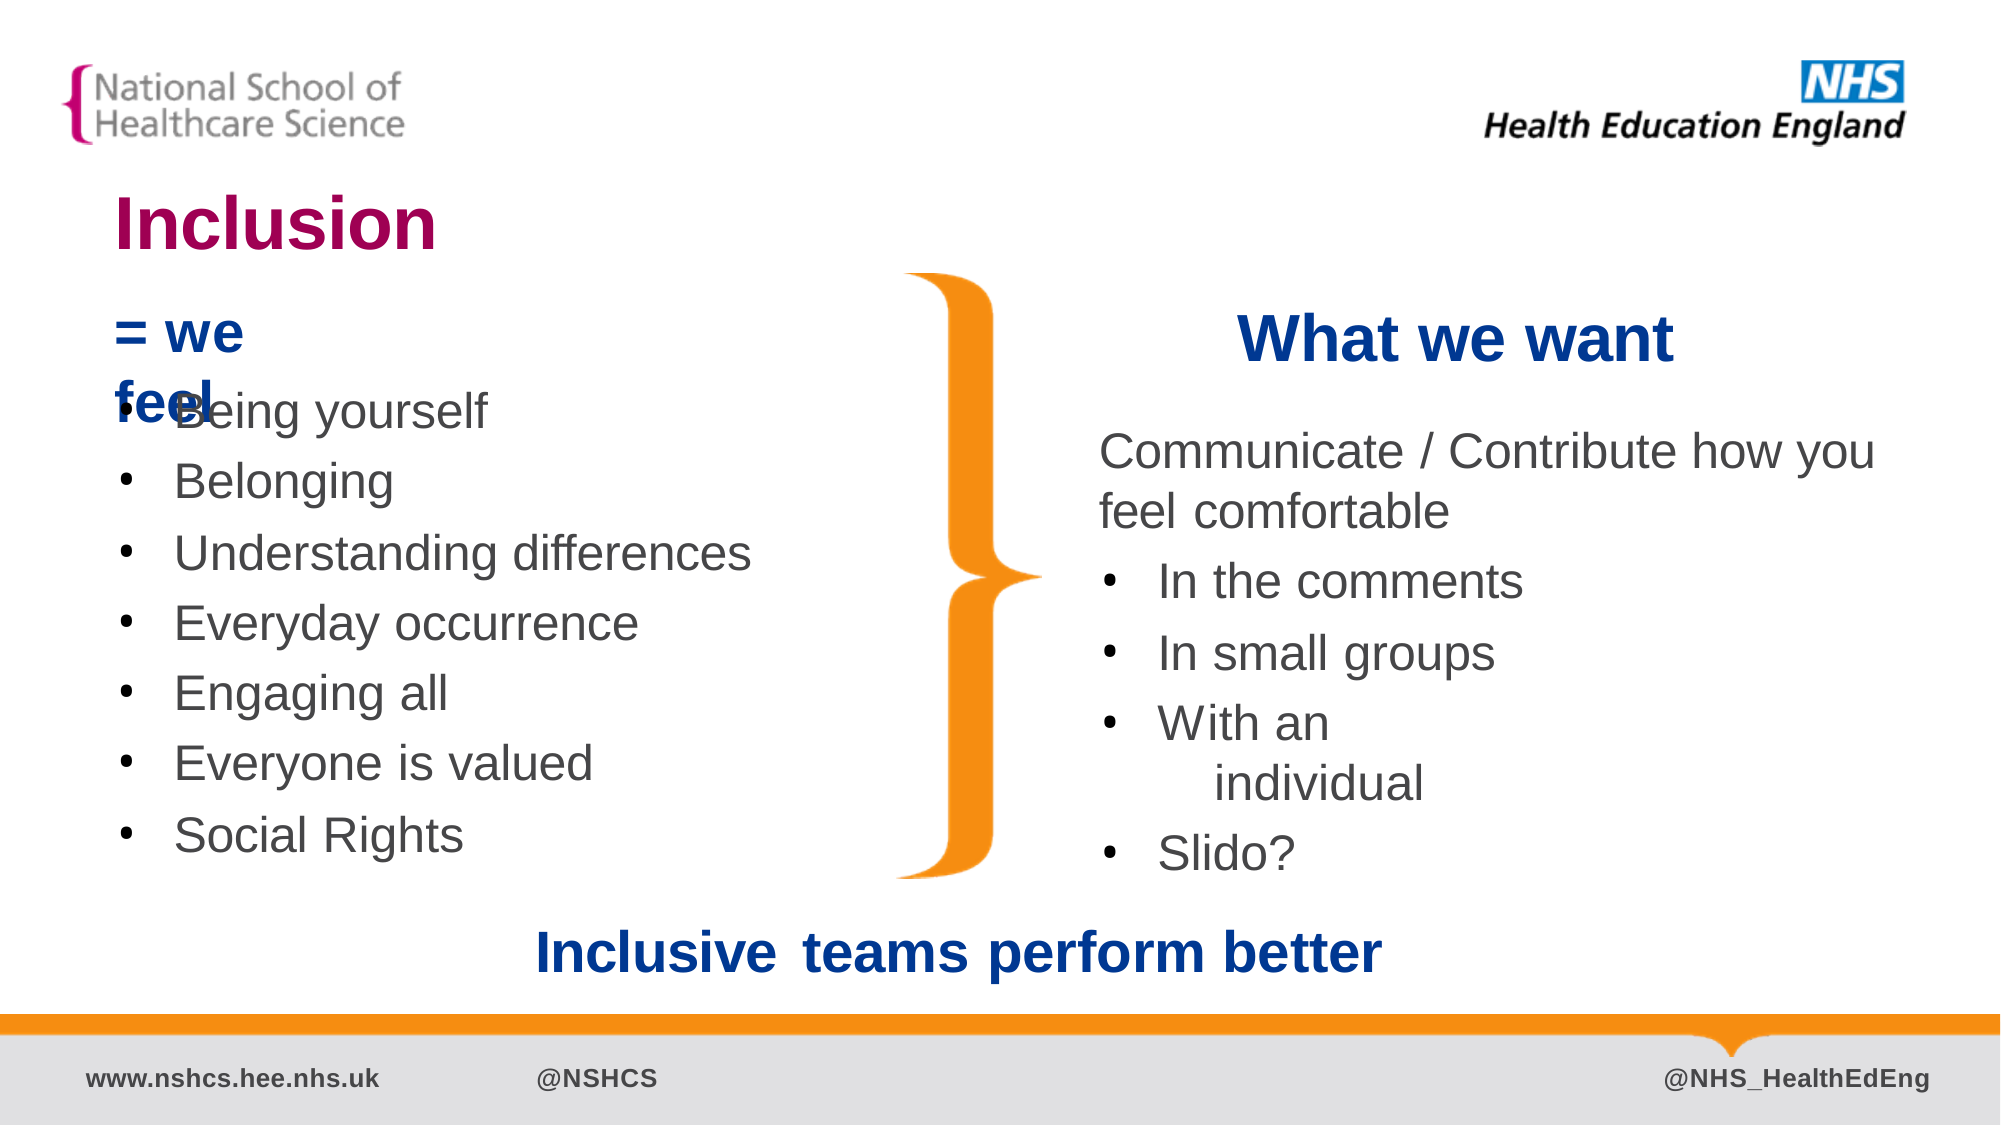

# Inclusion
What we want
Communicate / Contribute how you
feel comfortable
= we feel
Being yourself
Belonging
Understanding differences
Everyday occurrence
Engaging all
Everyone is valued
Social Rights
In the comments
In small groups
With an individual
Slido?
Inclusive teams perform better
www.nshcs.hee.nhs.uk
@NSHCS
@NHS_HealthEdEng